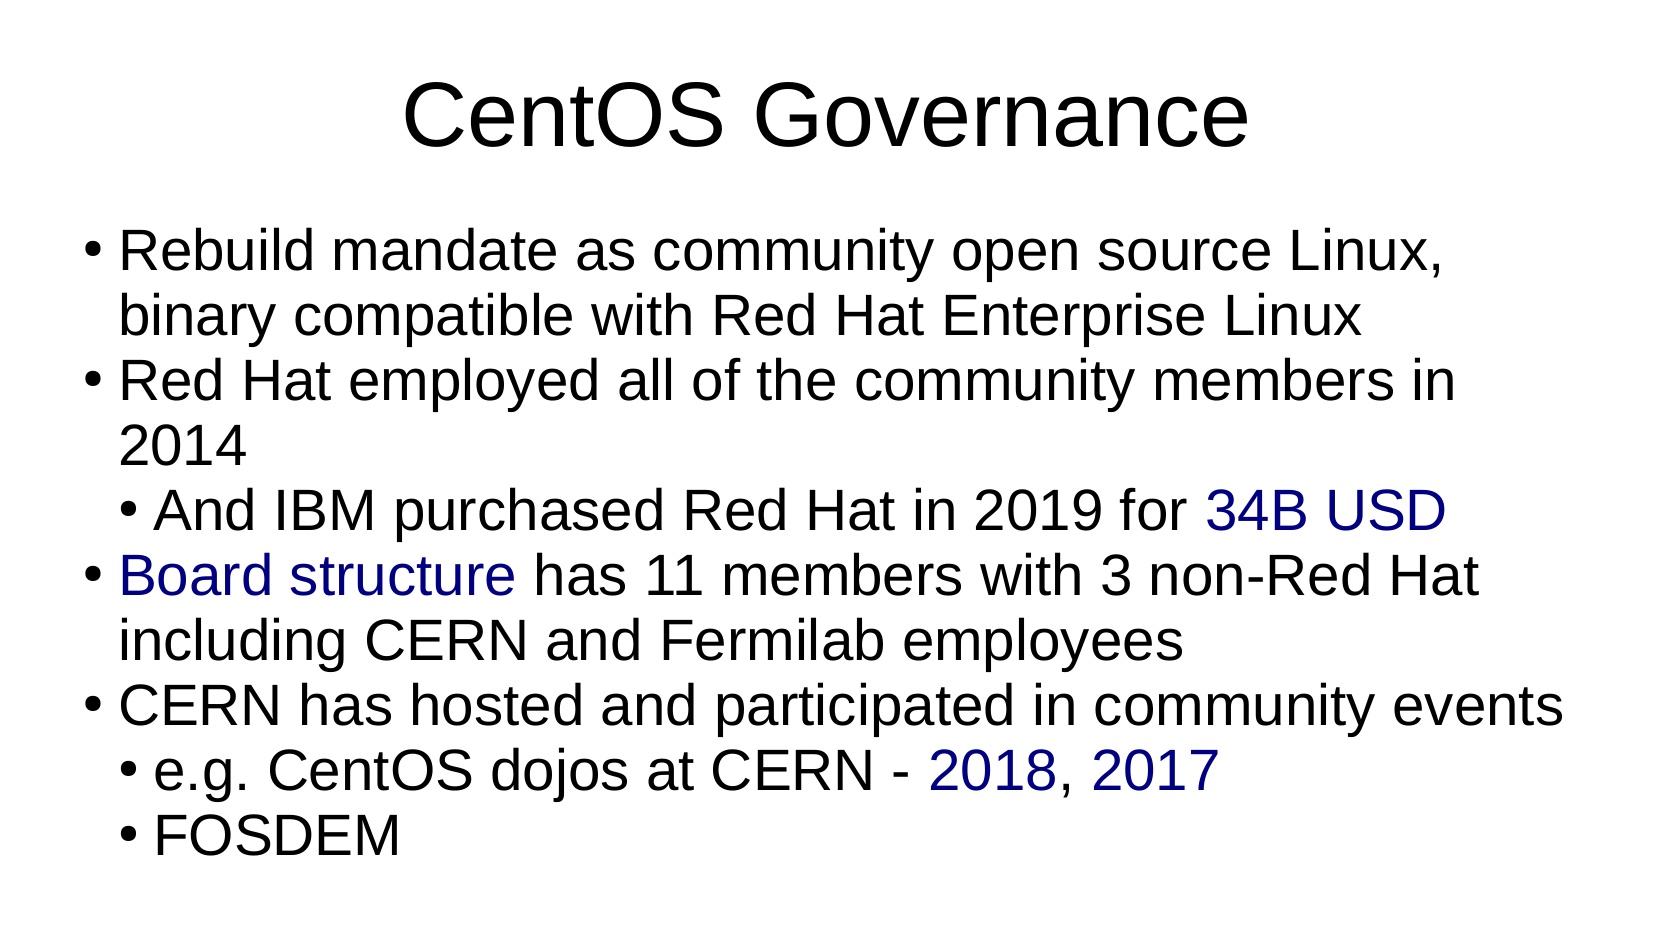

# CentOS Governance
Rebuild mandate as community open source Linux, binary compatible with Red Hat Enterprise Linux
Red Hat employed all of the community members in 2014
And IBM purchased Red Hat in 2019 for 34B USD
Board structure has 11 members with 3 non-Red Hat including CERN and Fermilab employees
CERN has hosted and participated in community events
e.g. CentOS dojos at CERN - 2018, 2017
FOSDEM